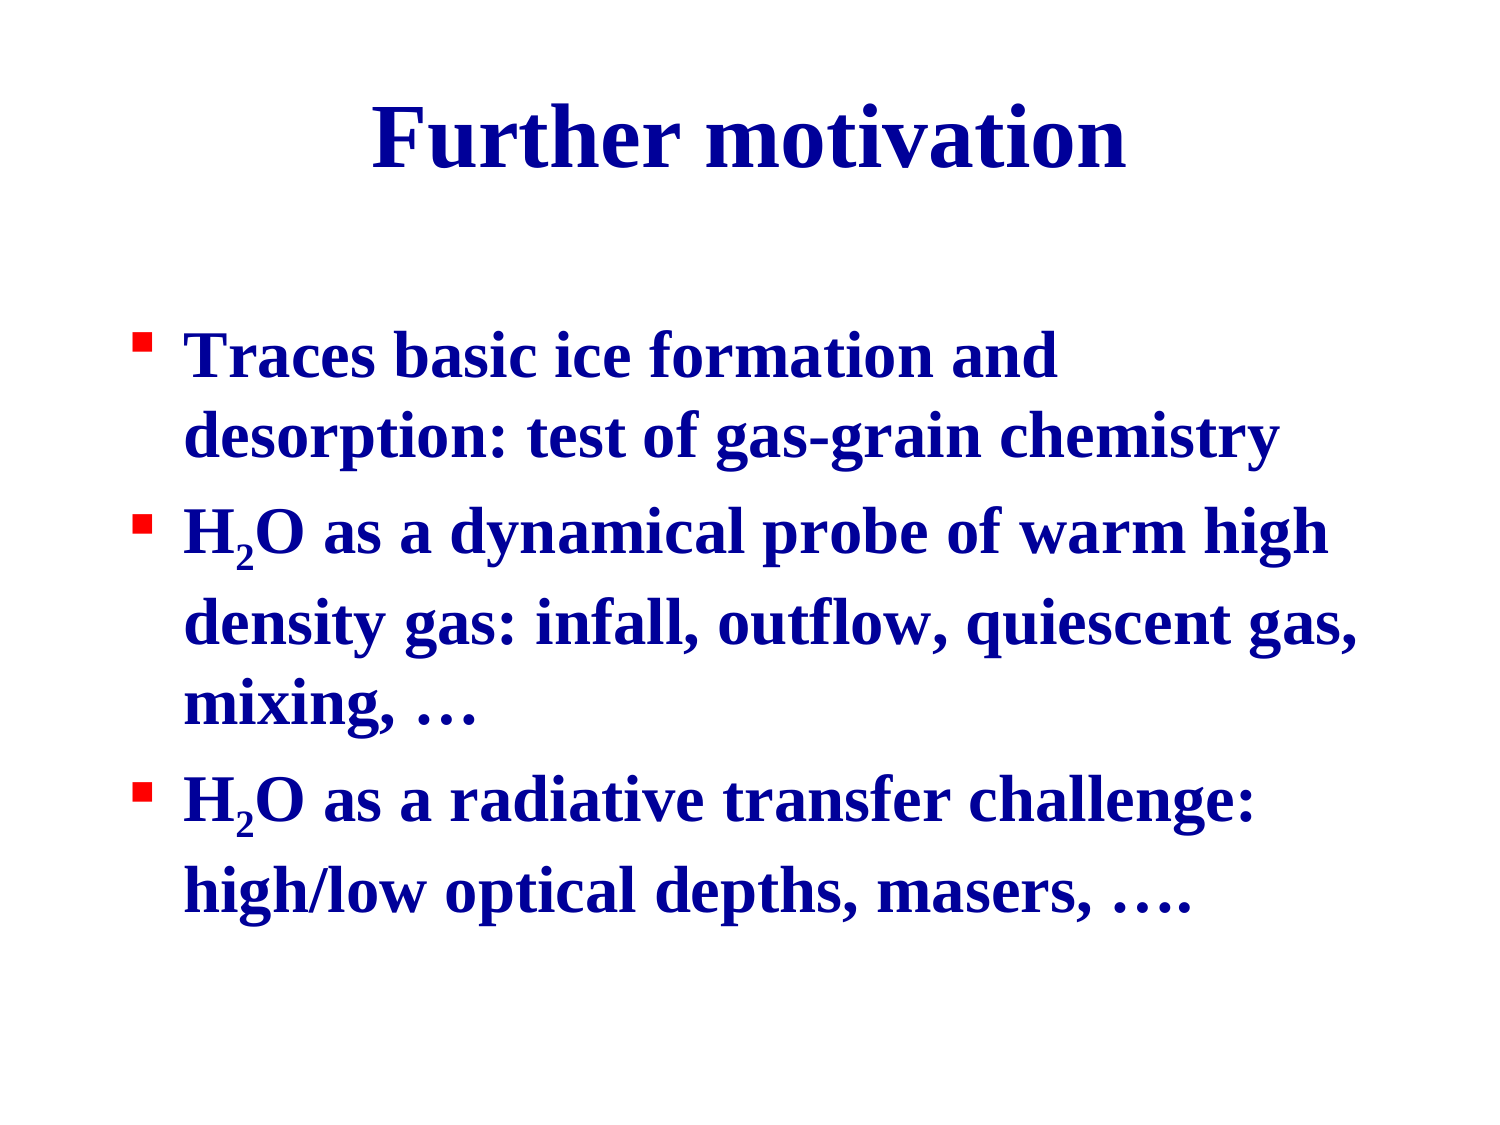

# Further motivation
Traces basic ice formation and desorption: test of gas-grain chemistry
H2O as a dynamical probe of warm high density gas: infall, outflow, quiescent gas, mixing, …
H2O as a radiative transfer challenge: high/low optical depths, masers, ….